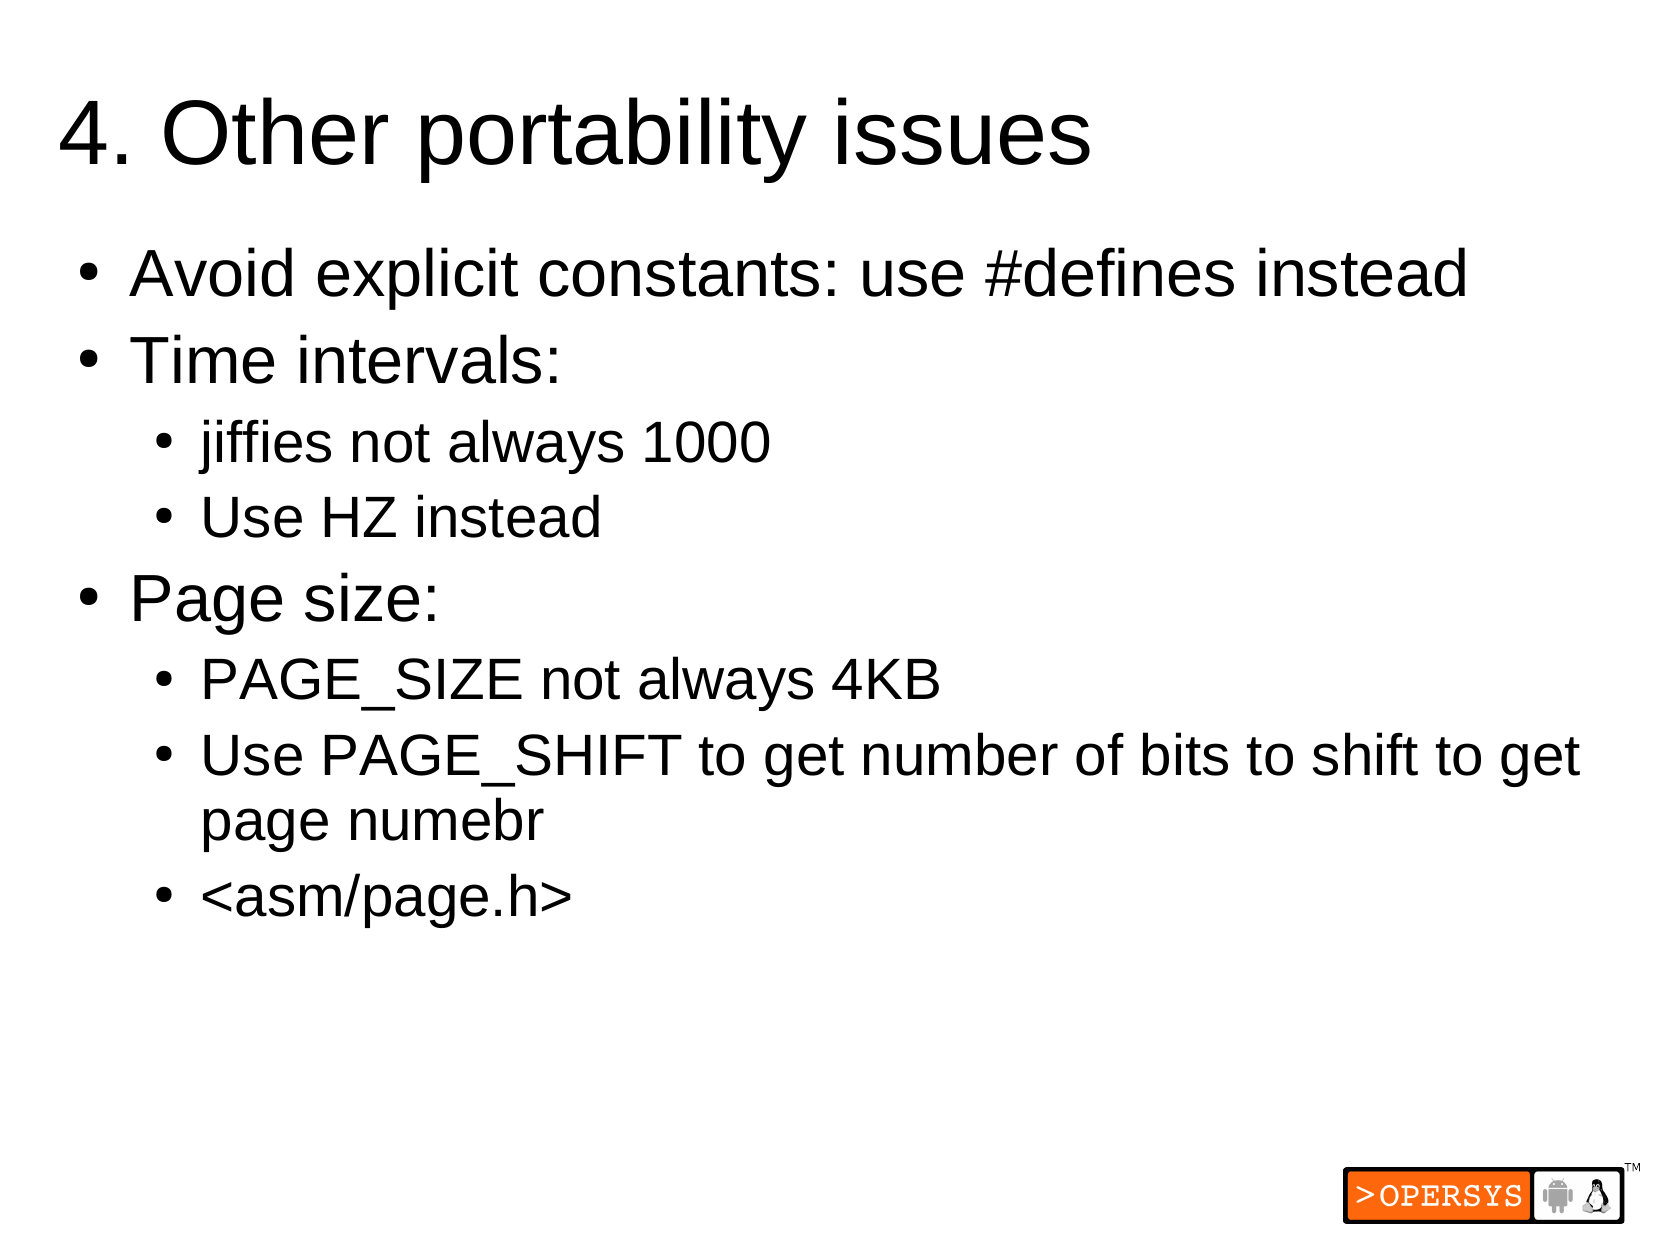

# 4. Other portability issues
Avoid explicit constants: use #defines instead
Time intervals:
jiffies not always 1000
Use HZ instead
Page size:
PAGE_SIZE not always 4KB
Use PAGE_SHIFT to get number of bits to shift to get page numebr
<asm/page.h>